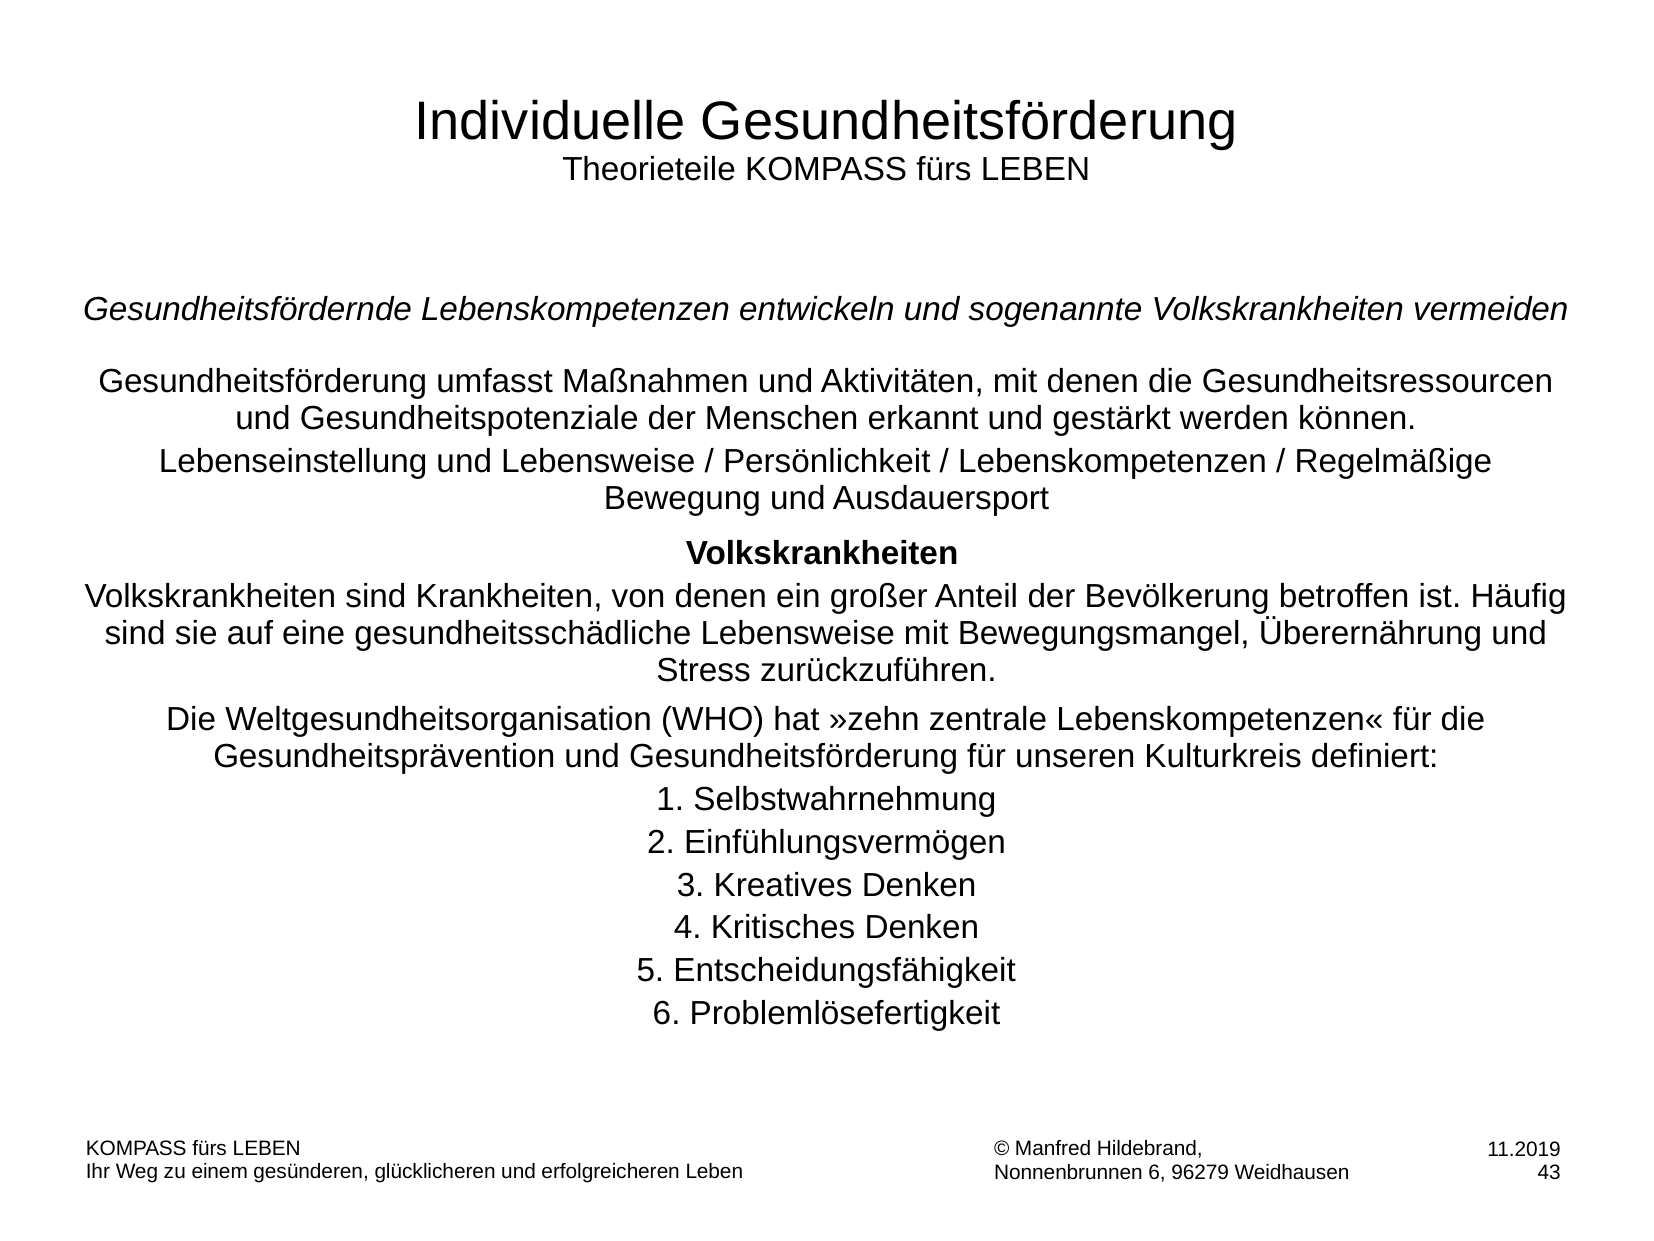

# Individuelle Gesundheitsförderung Theorieteile KOMPASS fürs LEBEN
Gesundheitsfördernde Lebenskompetenzen entwickeln und sogenannte Volkskrankheiten vermeiden
Gesundheitsförderung umfasst Maßnahmen und Aktivitäten, mit denen die Gesundheitsressourcen und Gesundheitspotenziale der Menschen erkannt und gestärkt werden können.
Lebenseinstellung und Lebensweise / Persönlichkeit / Lebenskompetenzen / Regelmäßige Bewegung und Ausdauersport
Volkskrankheiten
Volkskrankheiten sind Krankheiten, von denen ein großer Anteil der Bevölkerung betroffen ist. Häufig sind sie auf eine gesundheitsschädliche Lebensweise mit Bewegungsmangel, Überernährung und Stress zurückzuführen.
Die Weltgesundheitsorganisation (WHO) hat »zehn zentrale Lebenskompetenzen« für die Gesundheitsprävention und Gesundheitsförderung für unseren Kulturkreis definiert:
1. Selbstwahrnehmung
2. Einfühlungsvermögen
3. Kreatives Denken
4. Kritisches Denken
5. Entscheidungsfähigkeit
6. Problemlösefertigkeit
KOMPASS fürs LEBEN
Ihr Weg zu einem gesünderen, glücklicheren und erfolgreicheren Leben
© Manfred Hildebrand,
Nonnenbrunnen 6, 96279 Weidhausen
11.2019
43